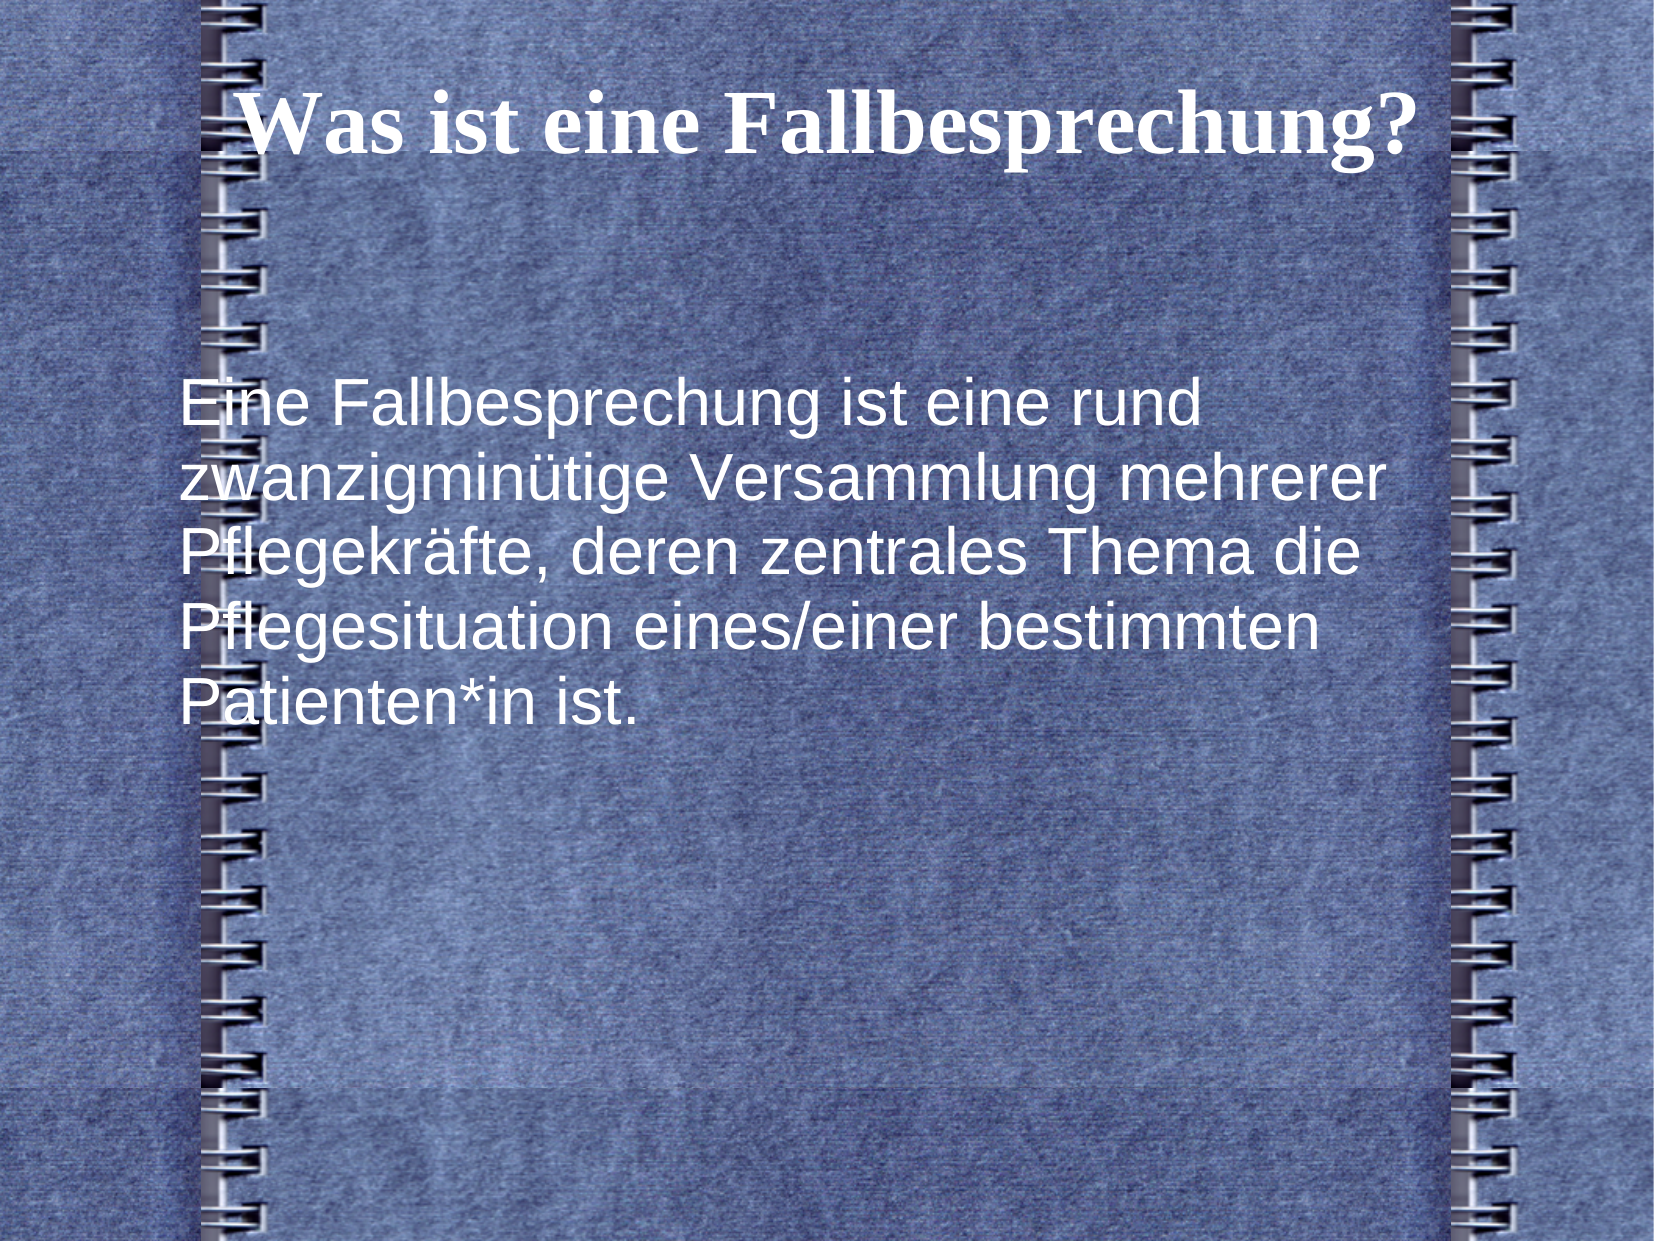

# Was ist eine Fallbesprechung?
Eine Fallbesprechung ist eine rund zwanzigminütige Versammlung mehrerer Pflegekräfte, deren zentrales Thema die Pflegesituation eines/einer bestimmten Patienten*in ist.